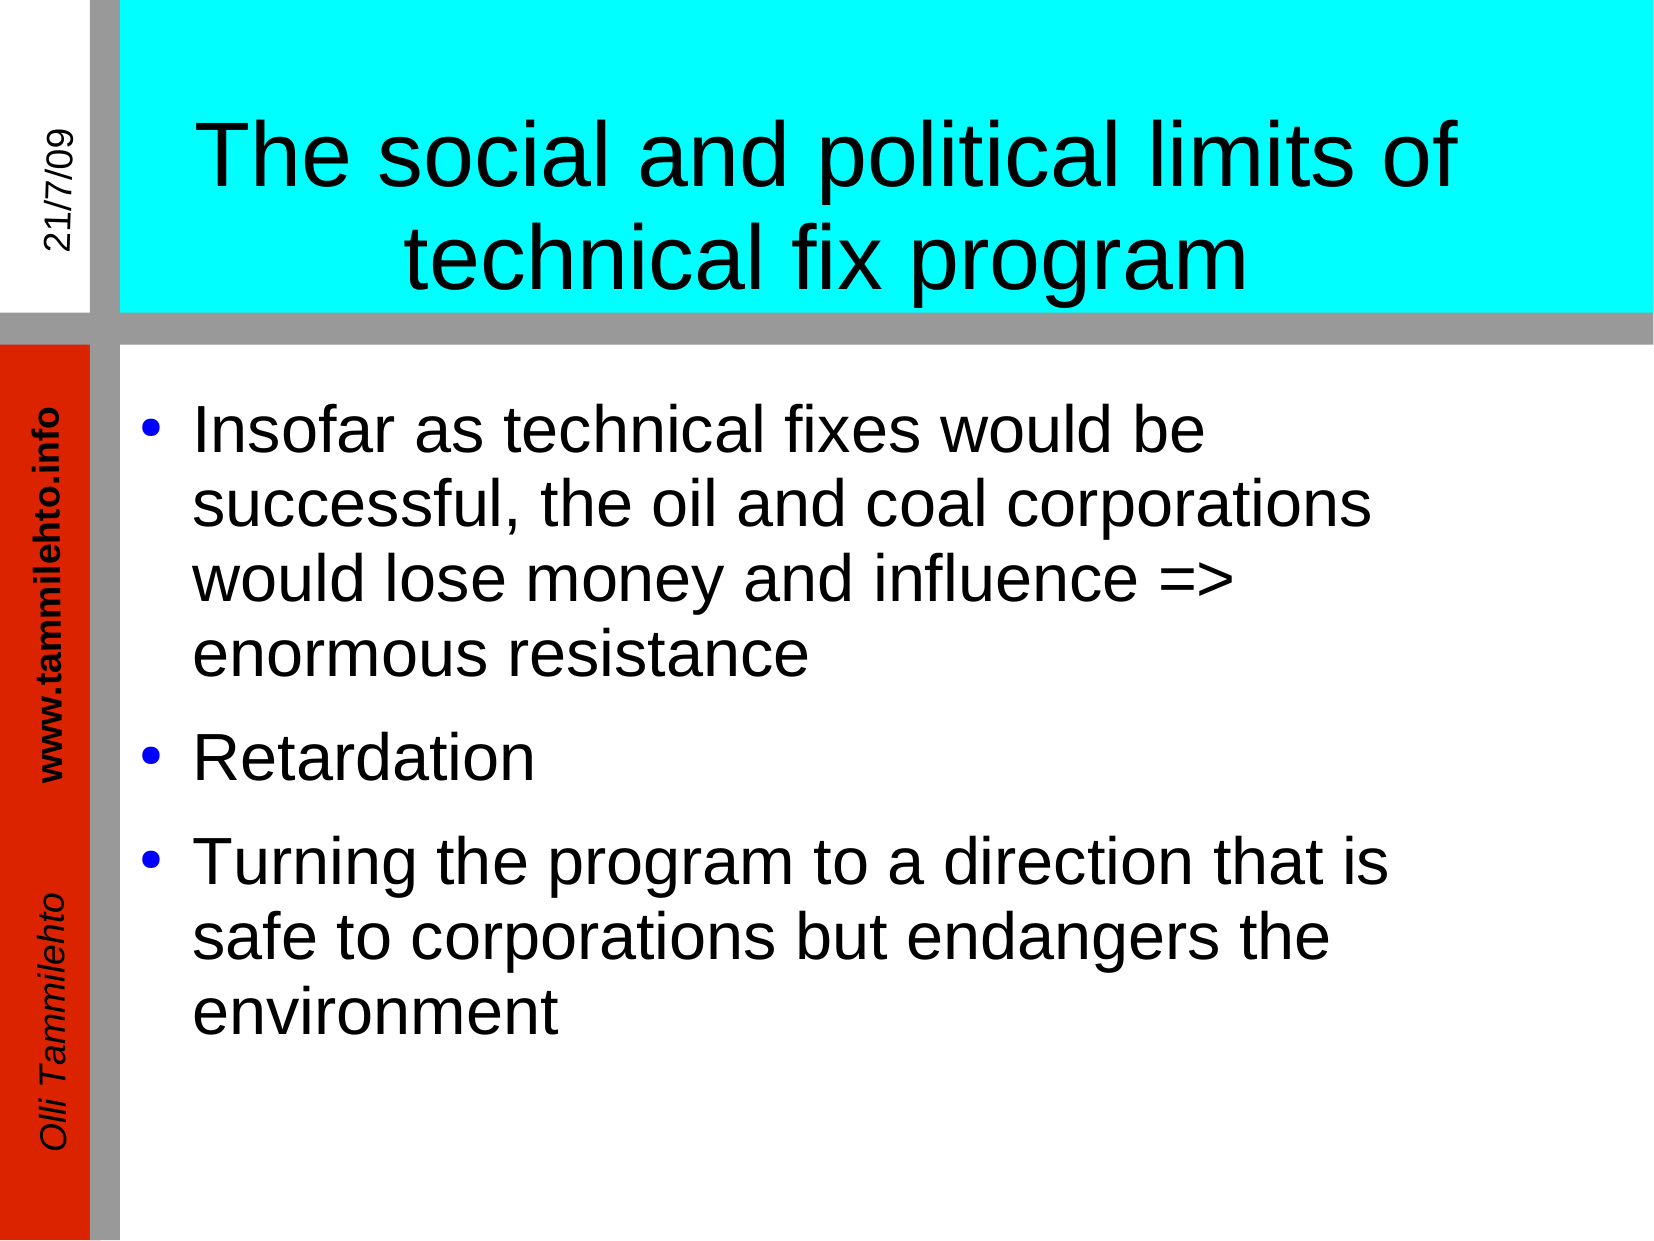

# The social and political limits of technical fix program
Insofar as technical fixes would be successful, the oil and coal corporations would lose money and influence => enormous resistance
Retardation
Turning the program to a direction that is safe to corporations but endangers the environment